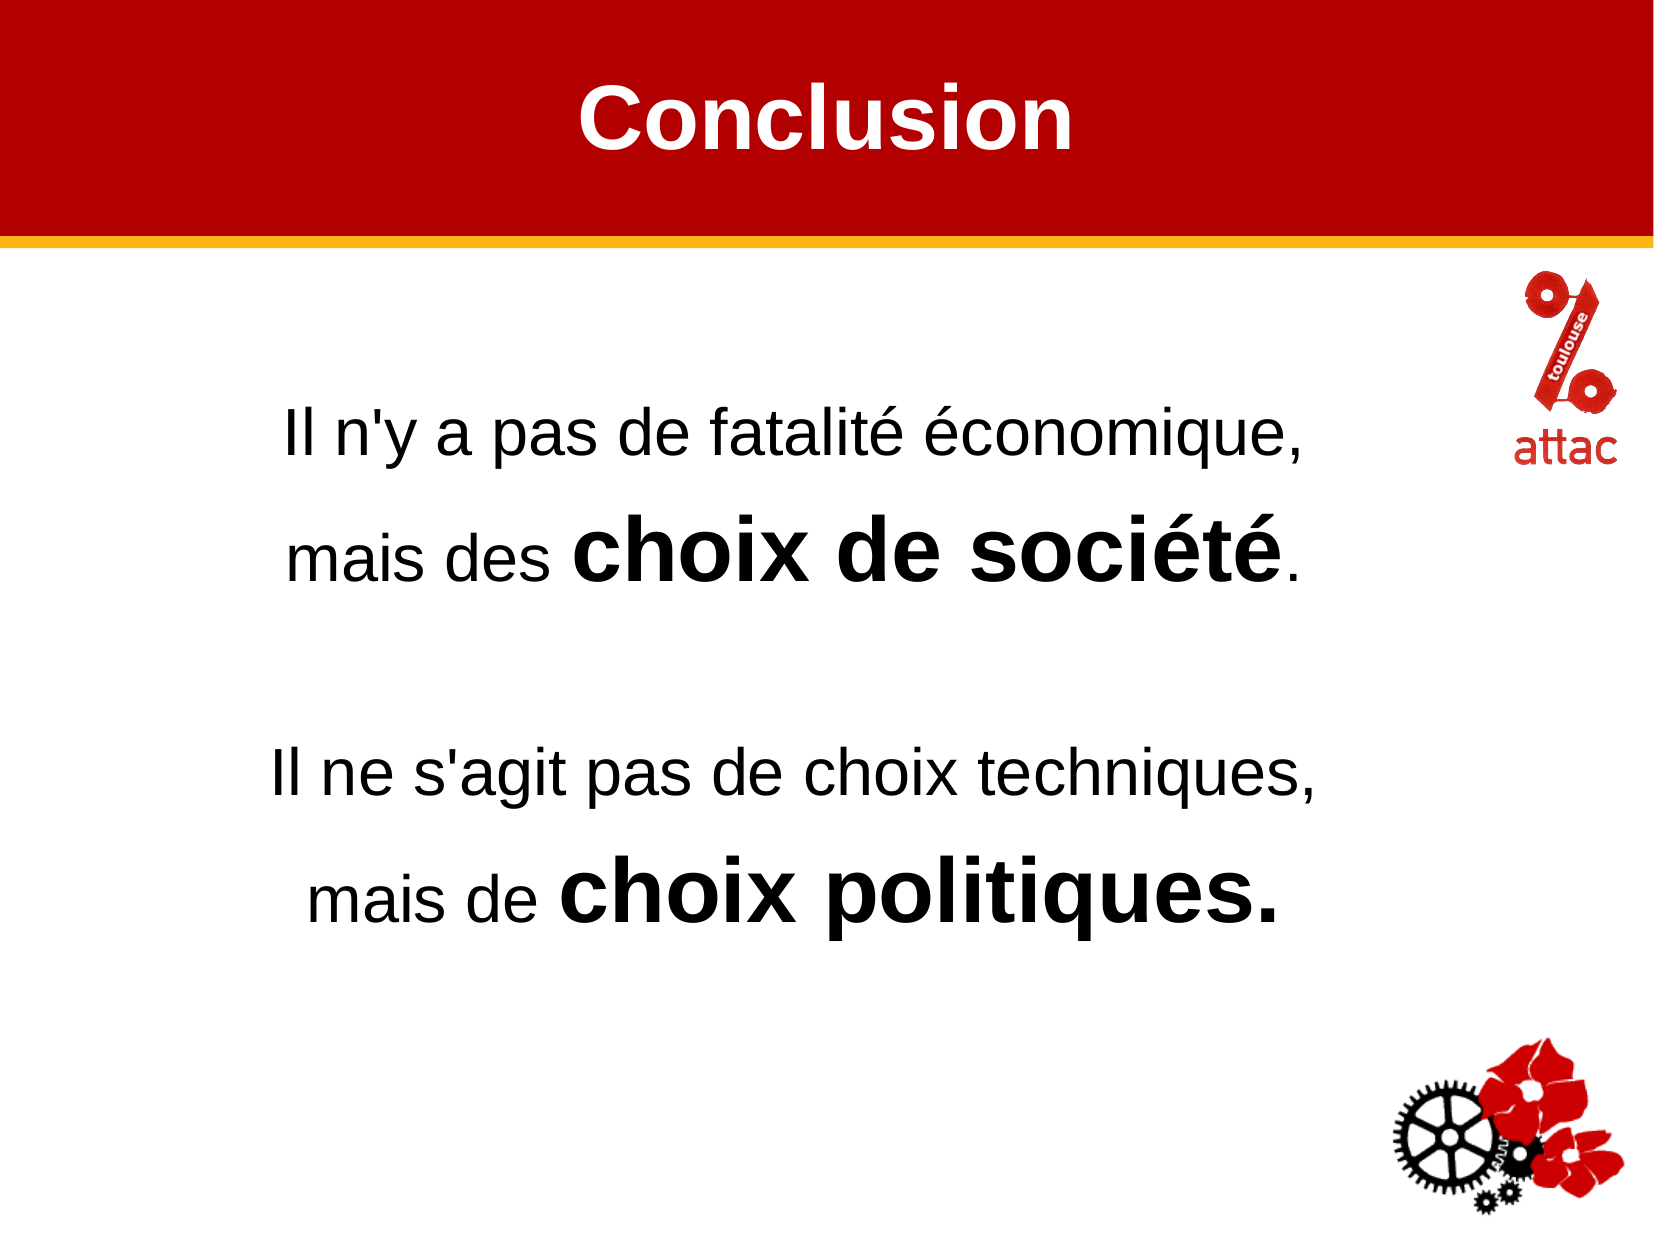

# Conclusion
Il n'y a pas de fatalité économique,
mais des choix de société.
Il ne s'agit pas de choix techniques,
mais de choix politiques.